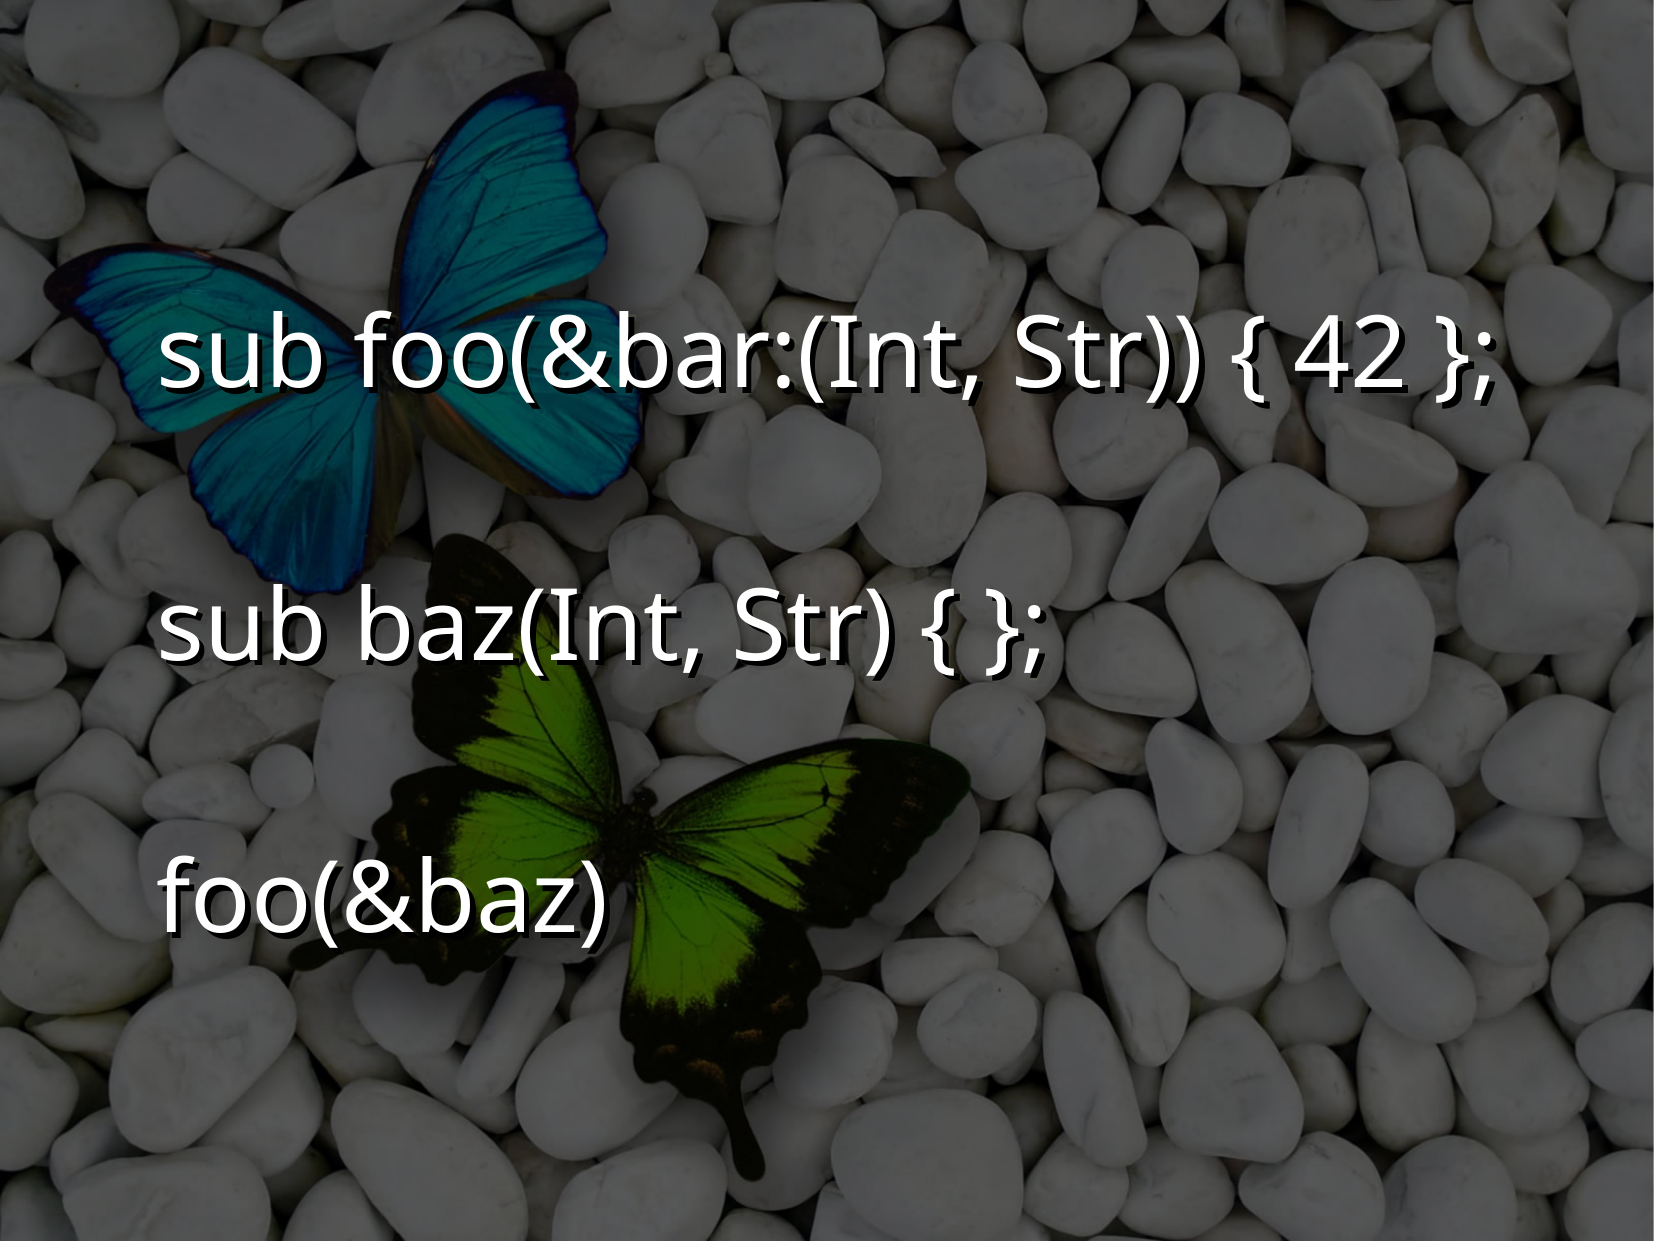

#
sub foo(&bar:(Int, Str)) { 42 };
sub baz(Int, Str) { };
foo(&baz)